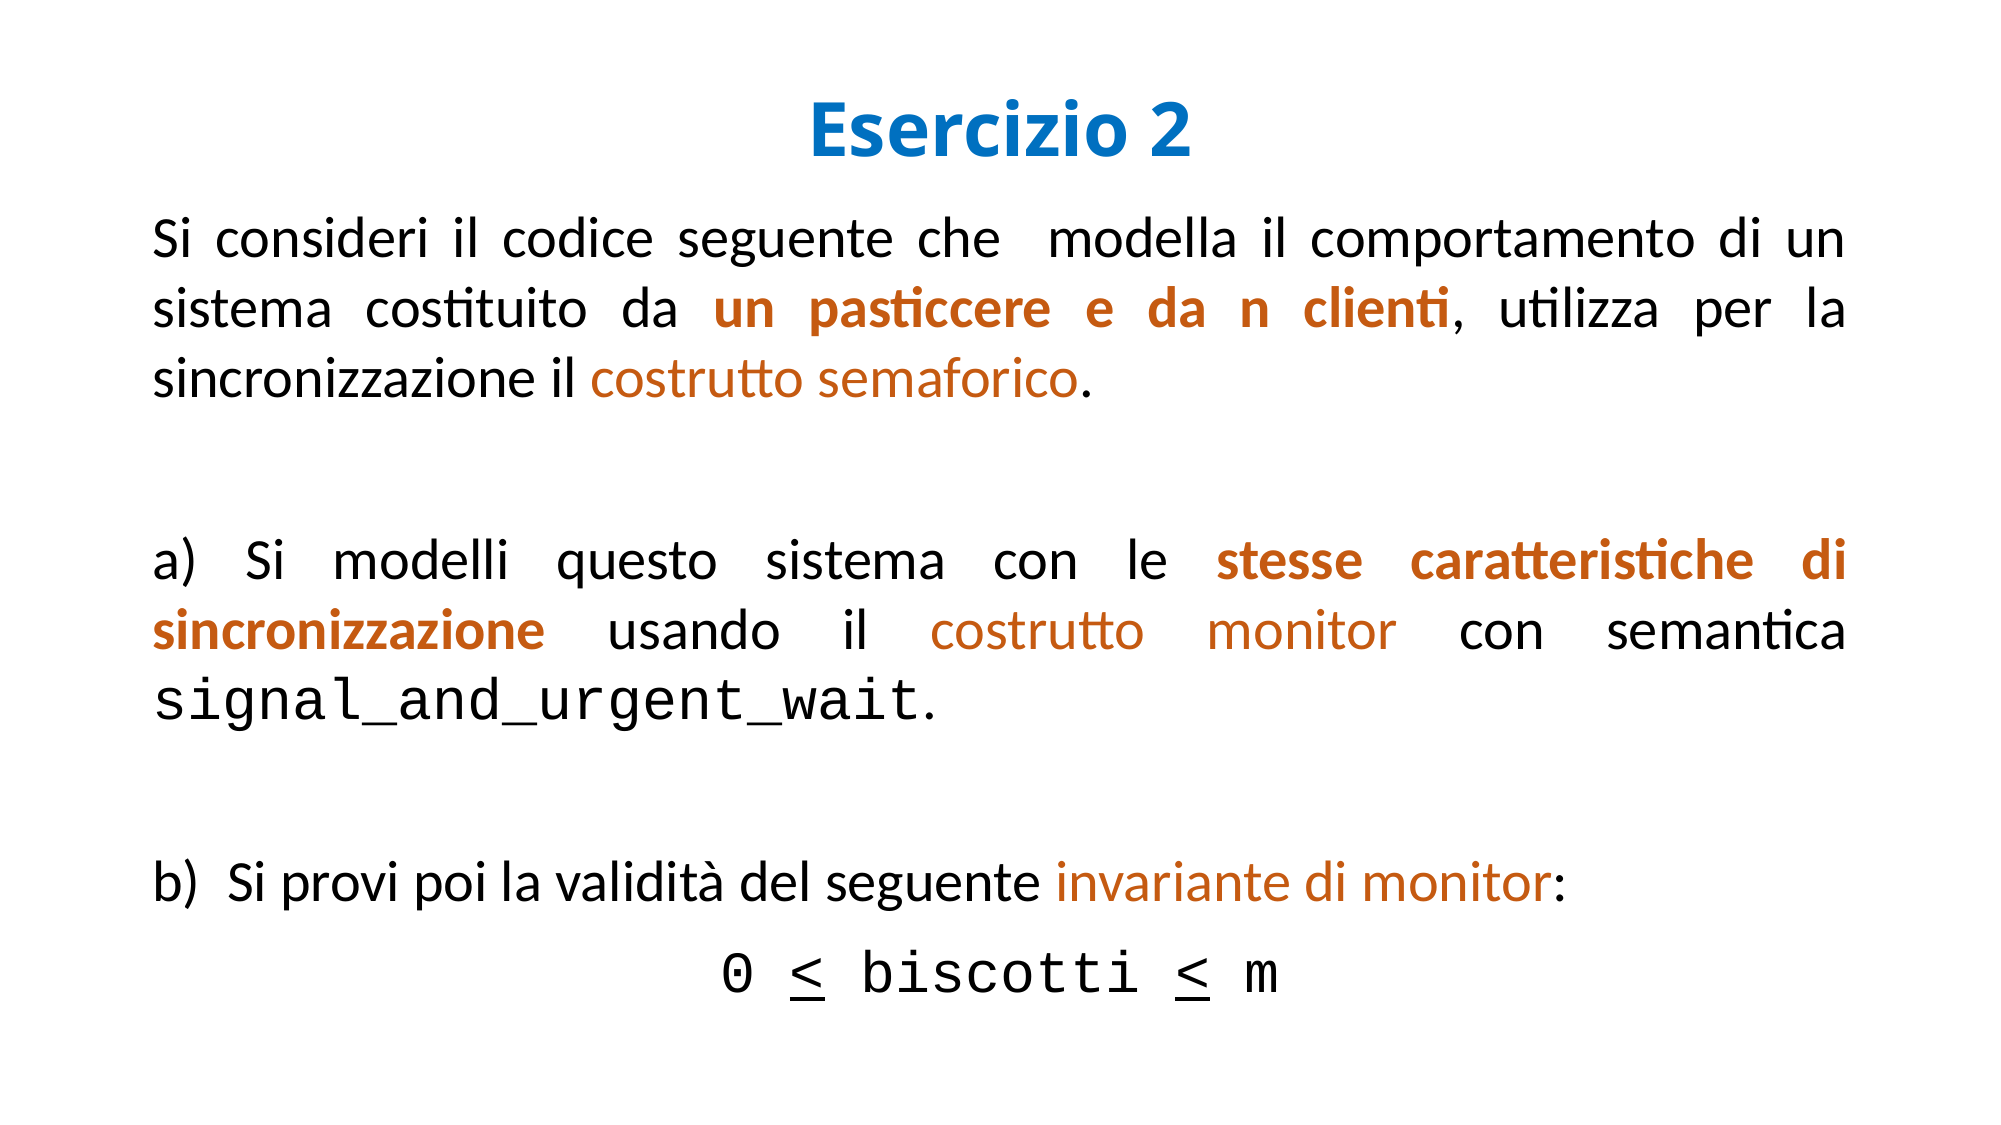

# Esercizio 2
Si consideri il codice seguente che modella il comportamento di un sistema costituito da un pasticcere e da n clienti, utilizza per la sincronizzazione il costrutto semaforico.
a) Si modelli questo sistema con le stesse caratteristiche di sincronizzazione usando il costrutto monitor con semantica signal_and_urgent_wait.
b) Si provi poi la validità del seguente invariante di monitor:
0 < biscotti < m